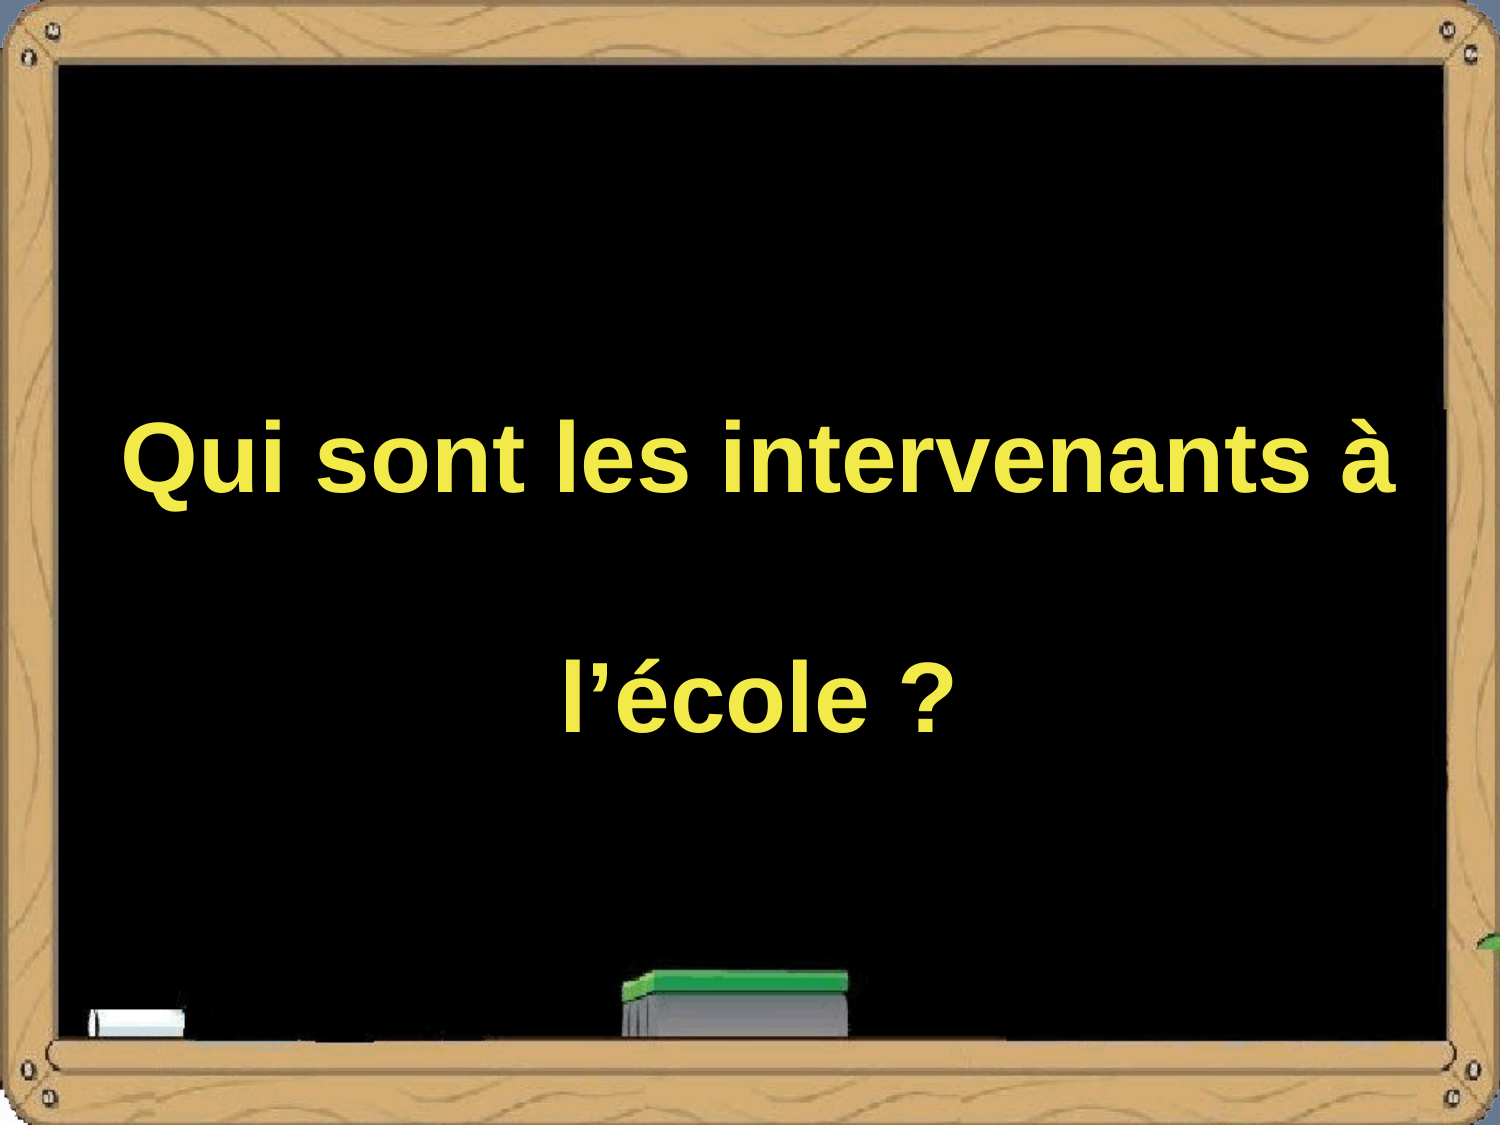

Qui sont les intervenants à
l’école ?